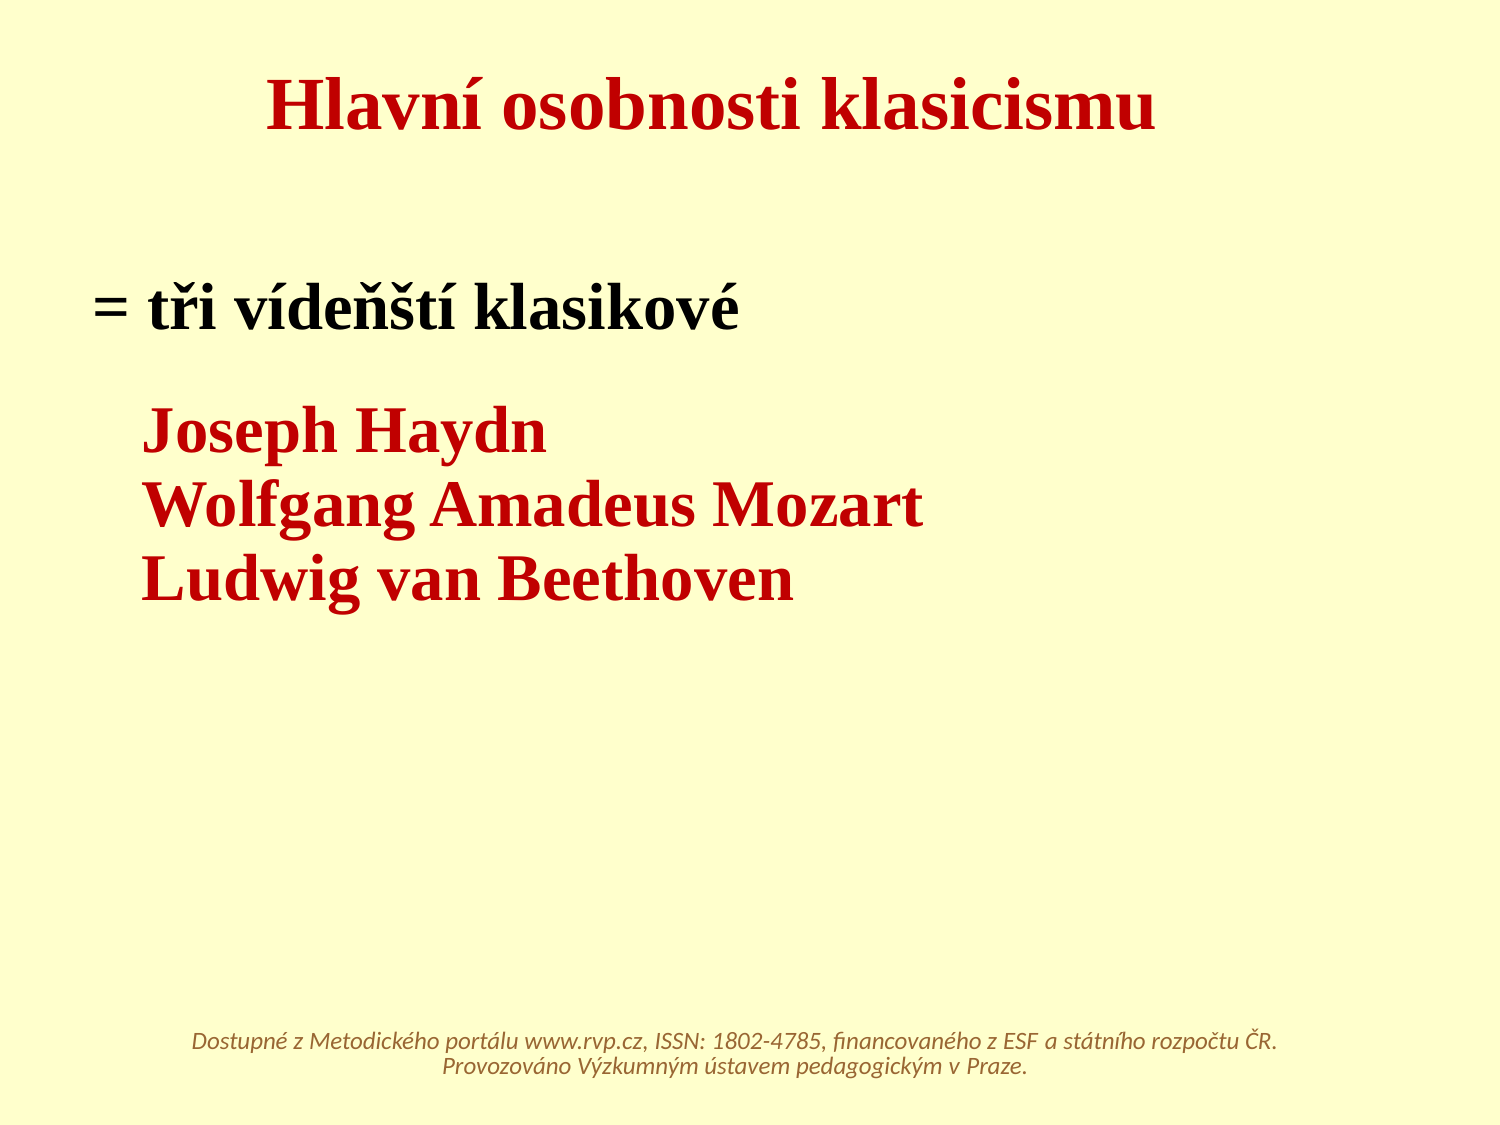

Hlavní osobnosti klasicismu
= tři vídeňští klasikové
  Joseph Haydn
 Wolfgang Amadeus Mozart
 Ludwig van Beethoven
Dostupné z Metodického portálu www.rvp.cz, ISSN: 1802-4785, financovaného z ESF a státního rozpočtu ČR. Provozováno Výzkumným ústavem pedagogickým v Praze.